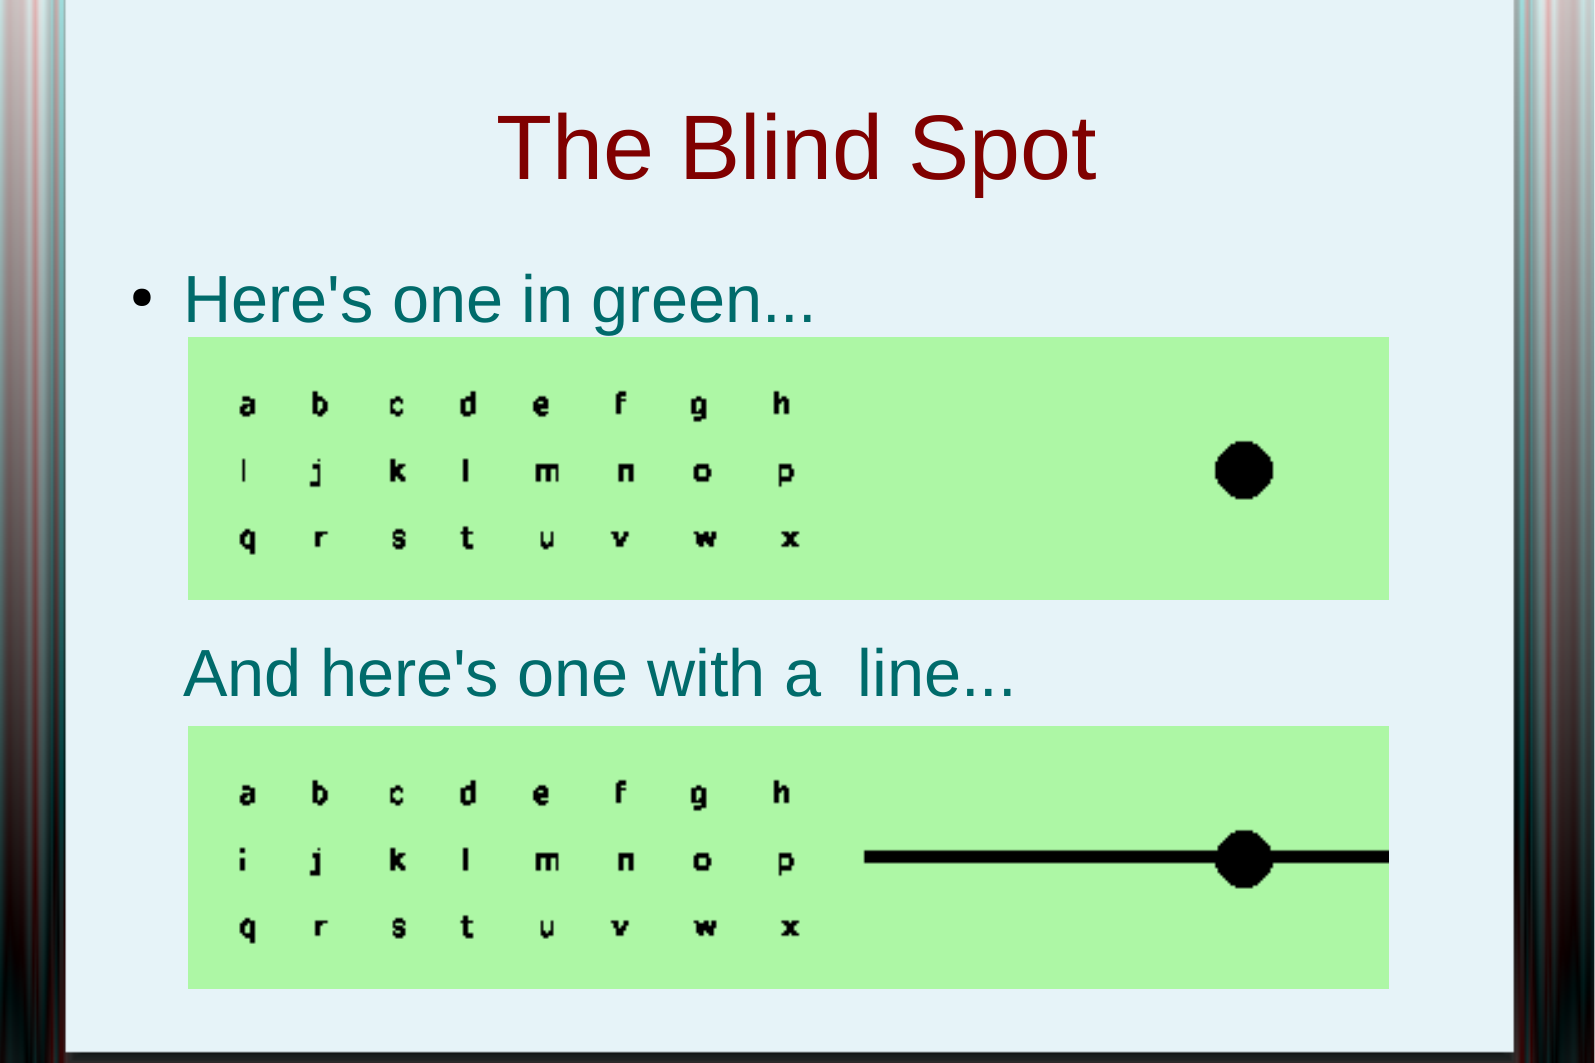

# The Blind Spot
Here's one in green...
And here's one with a line...